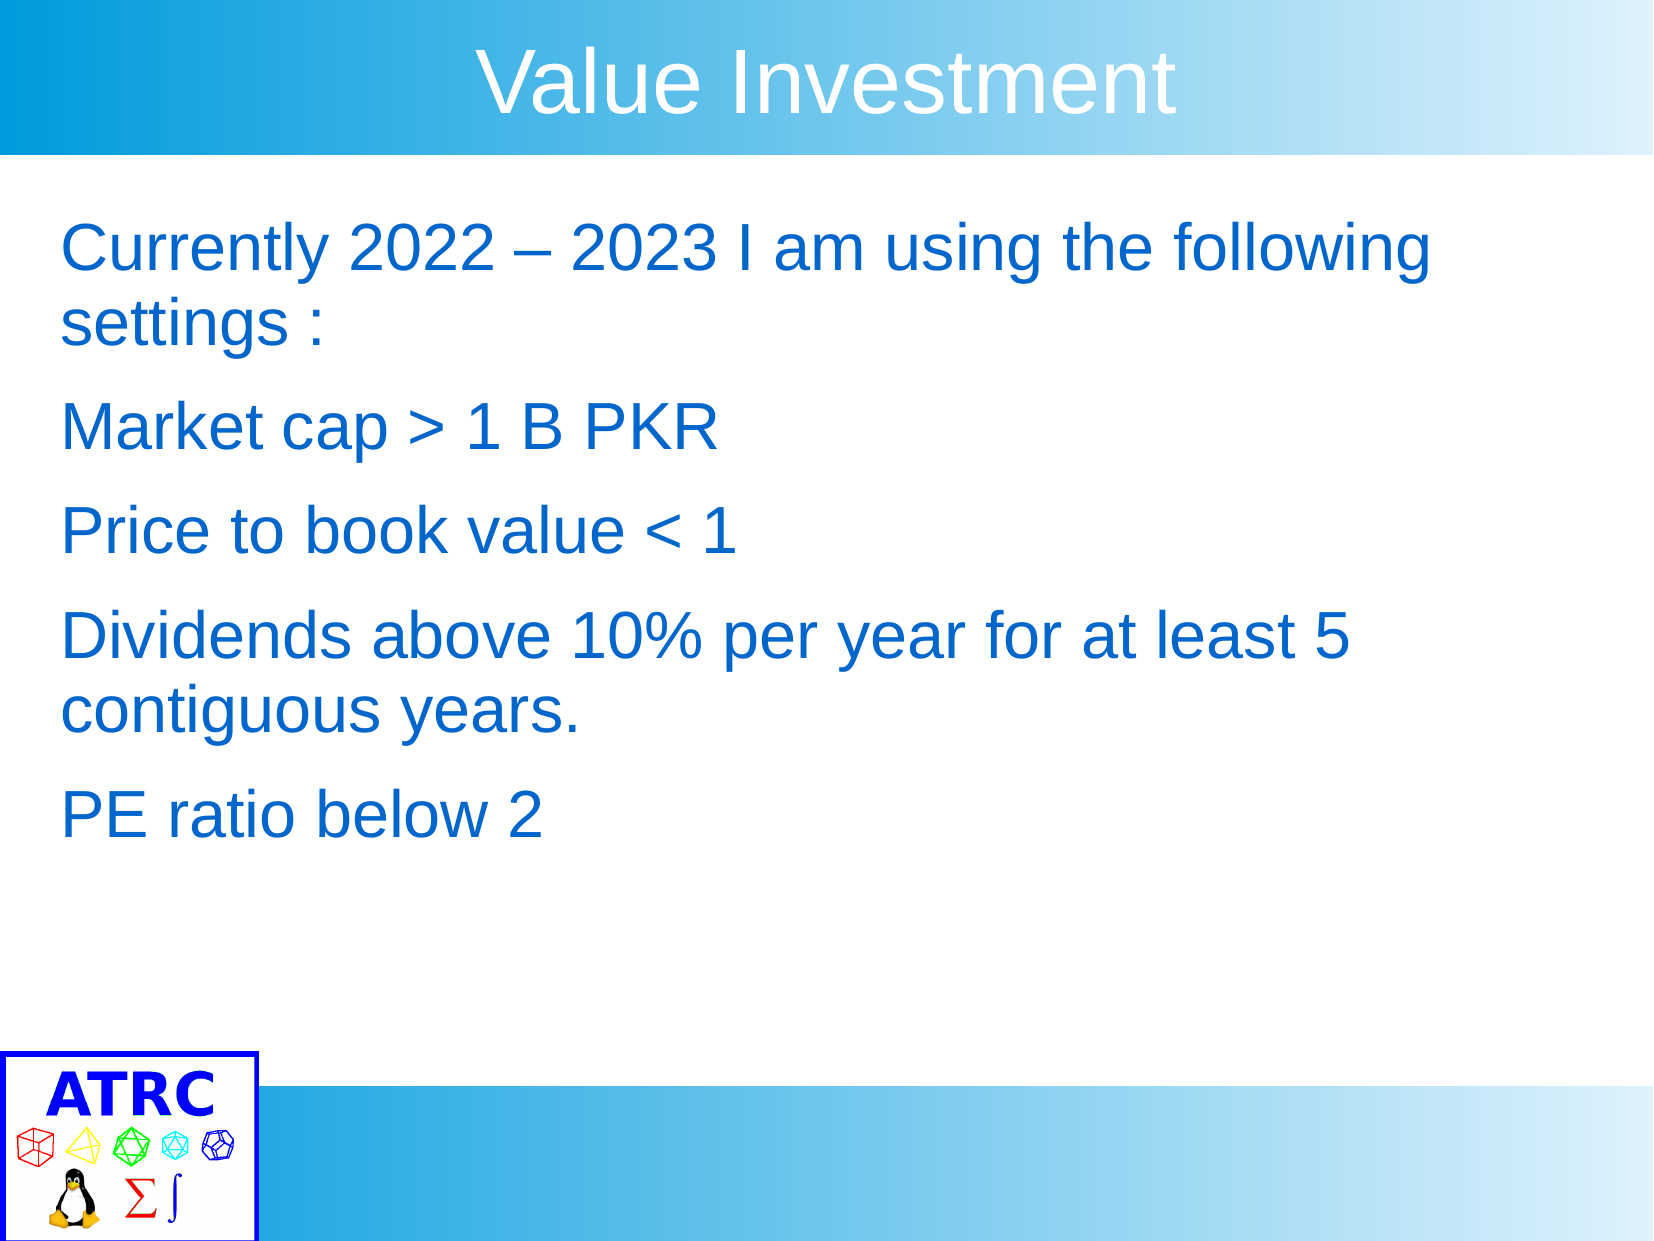

# Value Investment
Currently 2022 – 2023 I am using the following settings :
Market cap > 1 B PKR
Price to book value < 1
Dividends above 10% per year for at least 5 contiguous years.
PE ratio below 2